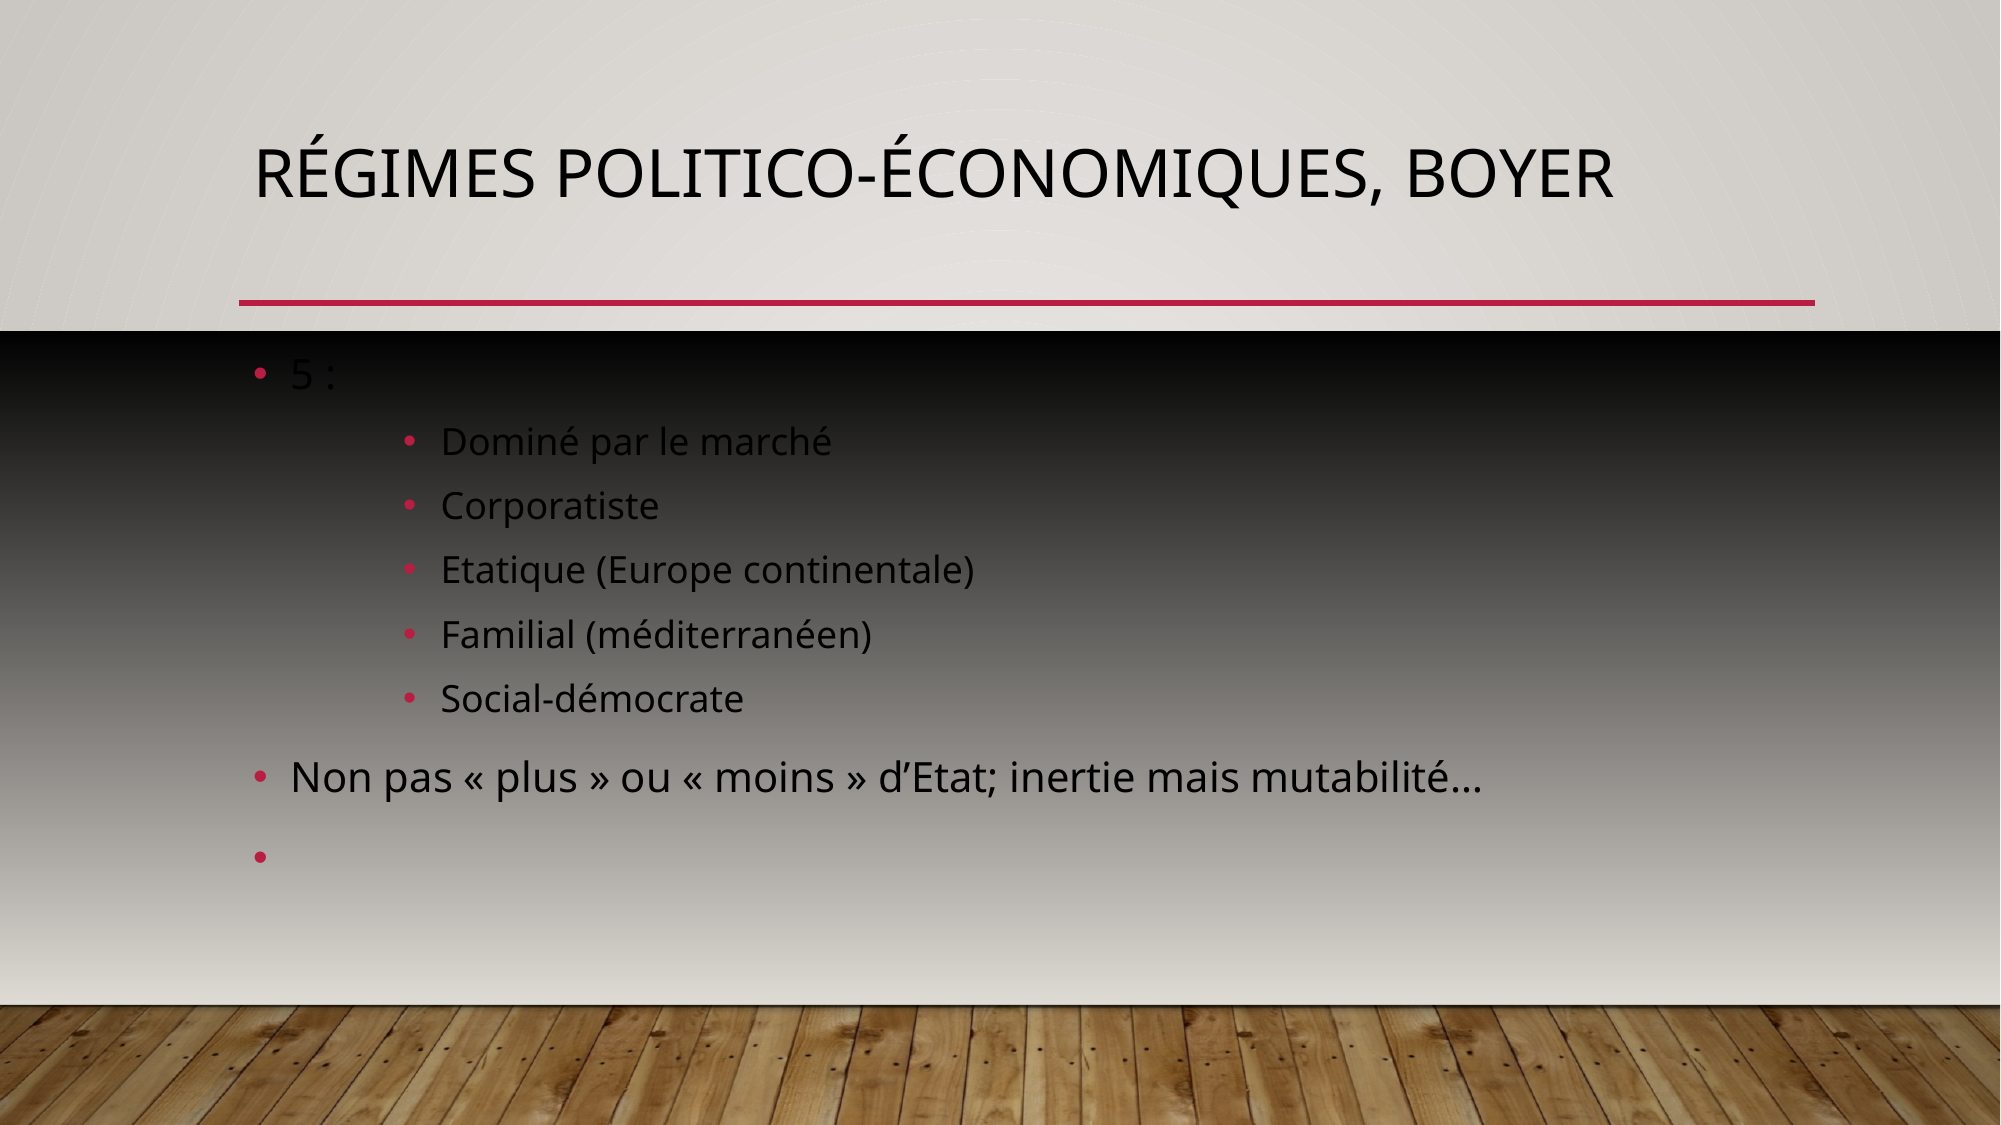

# Régimes politico-économiques, Boyer
5 :
Dominé par le marché
Corporatiste
Etatique (Europe continentale)
Familial (méditerranéen)
Social-démocrate
Non pas « plus » ou « moins » d’Etat; inertie mais mutabilité…